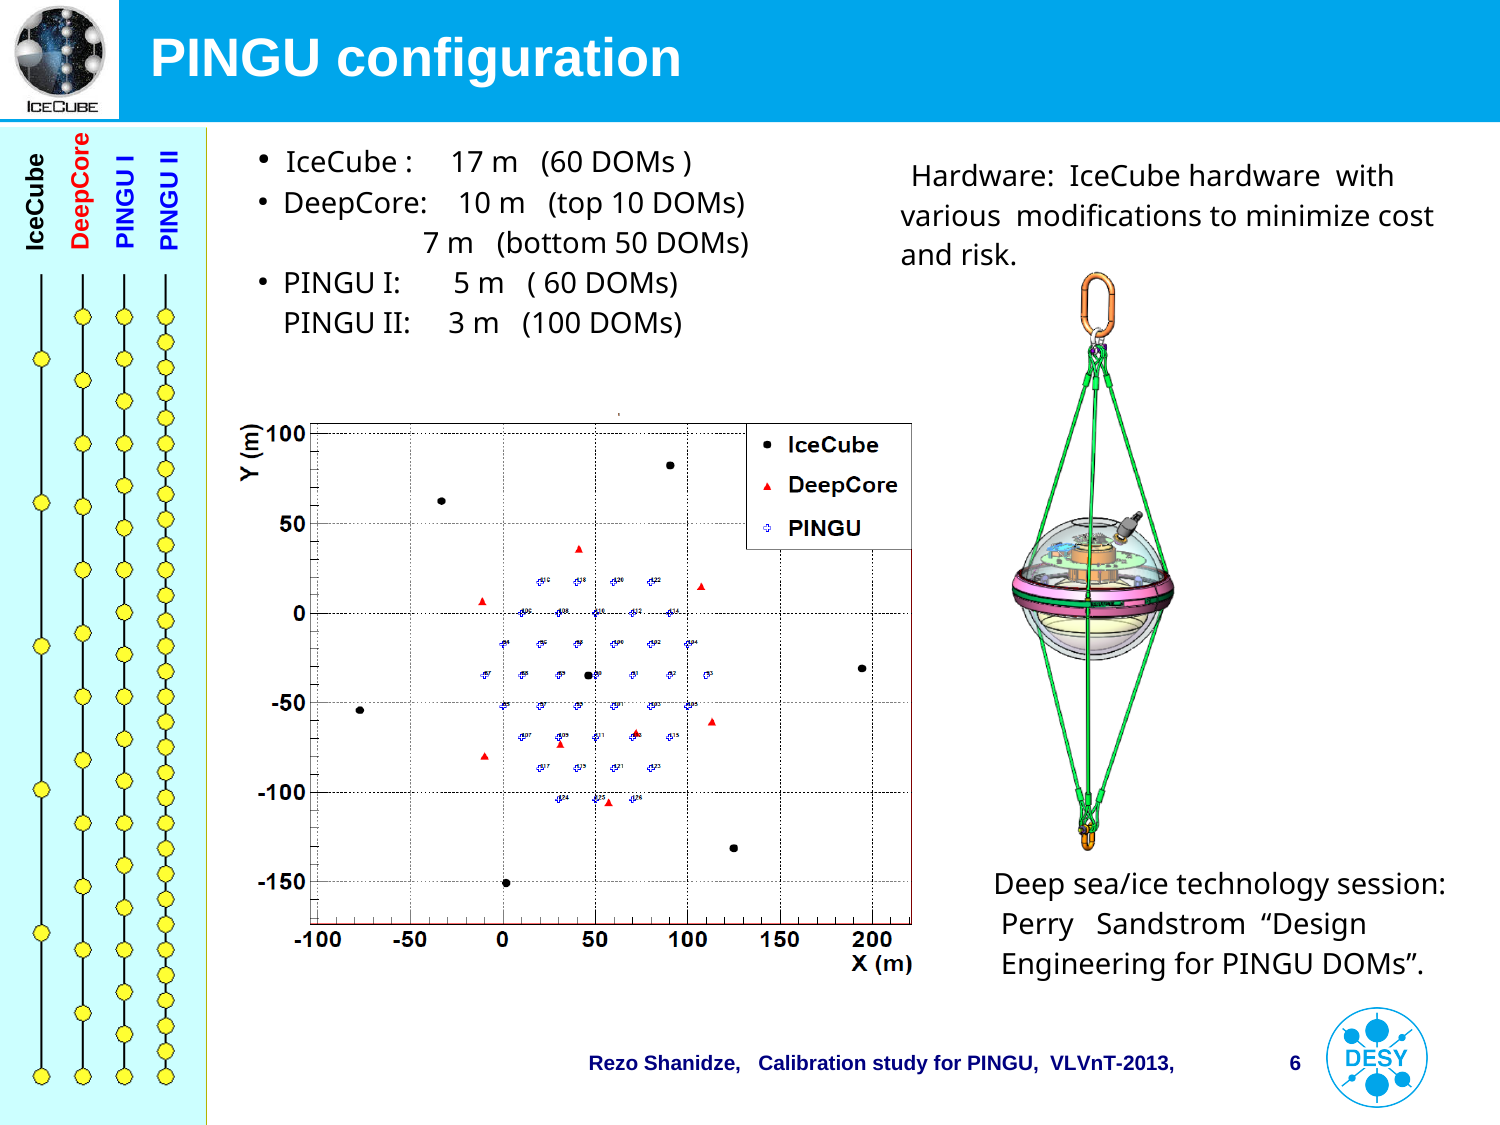

# PINGU configuration
 IceCube : 17 m (60 DOMs )
 DeepCore: 10 m (top 10 DOMs) 7 m (bottom 50 DOMs)
 PINGU I: 5 m ( 60 DOMs)
 PINGU II: 3 m (100 DOMs)
Hardware: IceCube hardware with various modifications to minimize cost and risk.
PINGU I
DeepCore
PINGU II
IceCube
 Deep sea/ice technology session:
 Perry Sandstrom “Design
 Engineering for PINGU DOMs”.
Rezo Shanidze, Calibration study for PINGU, VLVnT-2013, 6